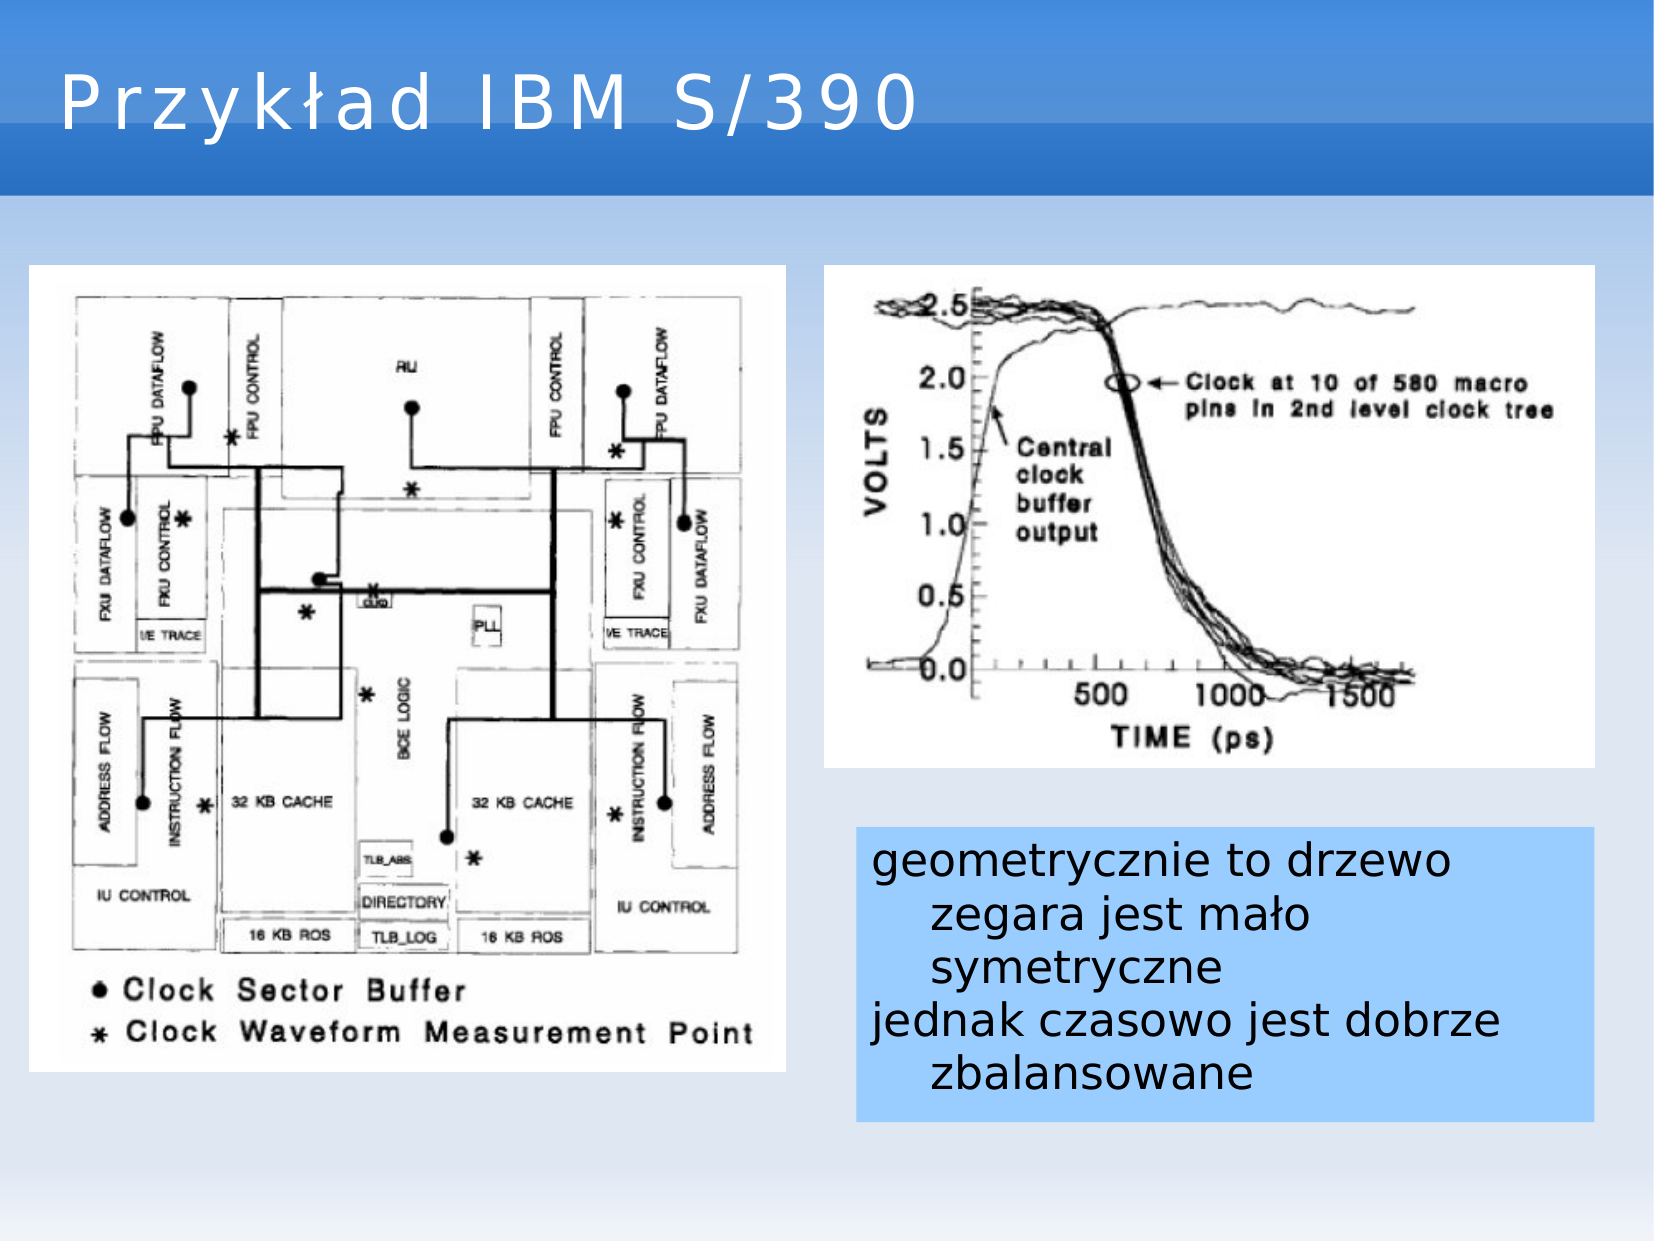

# Przykład IBM S/390
geometrycznie to drzewo zegara jest mało symetryczne
jednak czasowo jest dobrze zbalansowane